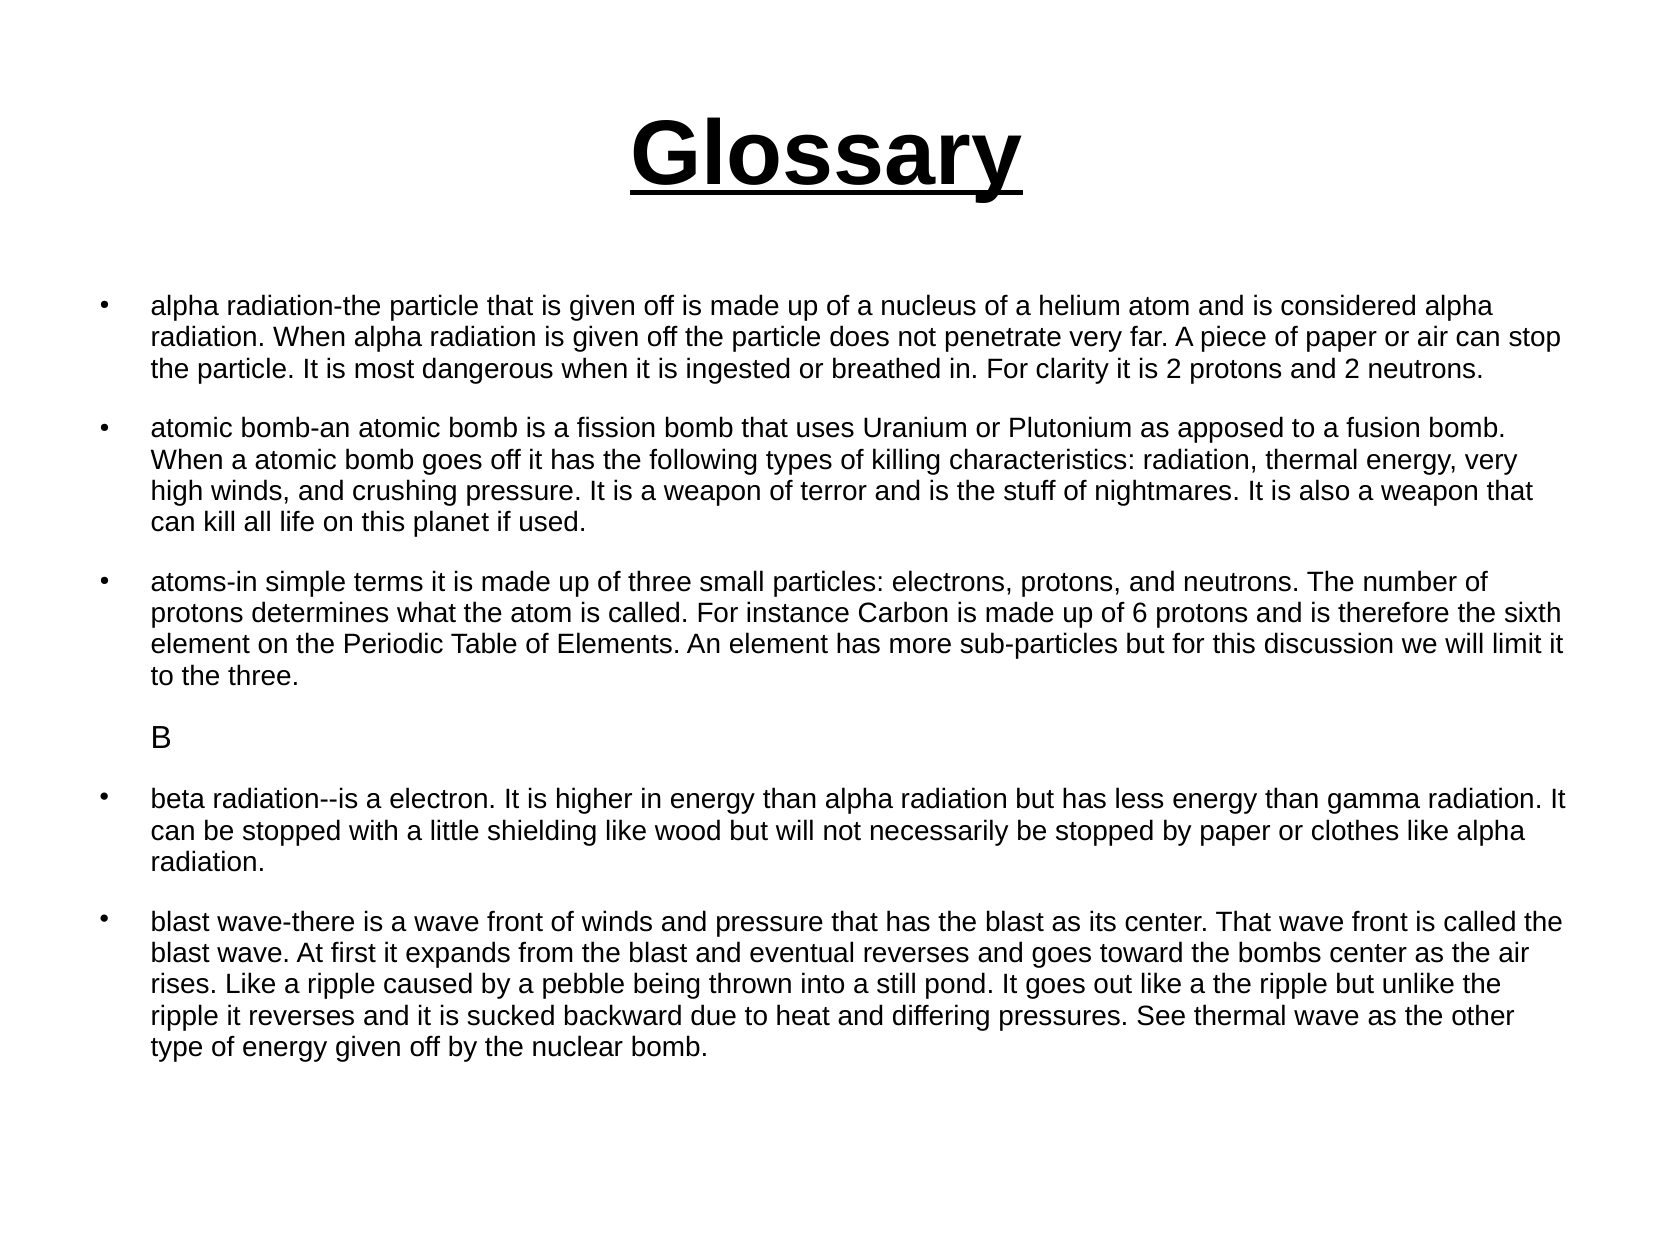

# Glossary
alpha radiation-the particle that is given off is made up of a nucleus of a helium atom and is considered alpha radiation. When alpha radiation is given off the particle does not penetrate very far. A piece of paper or air can stop the particle. It is most dangerous when it is ingested or breathed in. For clarity it is 2 protons and 2 neutrons.
atomic bomb-an atomic bomb is a fission bomb that uses Uranium or Plutonium as apposed to a fusion bomb. When a atomic bomb goes off it has the following types of killing characteristics: radiation, thermal energy, very high winds, and crushing pressure. It is a weapon of terror and is the stuff of nightmares. It is also a weapon that can kill all life on this planet if used.
atoms-in simple terms it is made up of three small particles: electrons, protons, and neutrons. The number of protons determines what the atom is called. For instance Carbon is made up of 6 protons and is therefore the sixth element on the Periodic Table of Elements. An element has more sub-particles but for this discussion we will limit it to the three.
B
beta radiation--is a electron. It is higher in energy than alpha radiation but has less energy than gamma radiation. It can be stopped with a little shielding like wood but will not necessarily be stopped by paper or clothes like alpha radiation.
blast wave-there is a wave front of winds and pressure that has the blast as its center. That wave front is called the blast wave. At first it expands from the blast and eventual reverses and goes toward the bombs center as the air rises. Like a ripple caused by a pebble being thrown into a still pond. It goes out like a the ripple but unlike the ripple it reverses and it is sucked backward due to heat and differing pressures. See thermal wave as the other type of energy given off by the nuclear bomb.